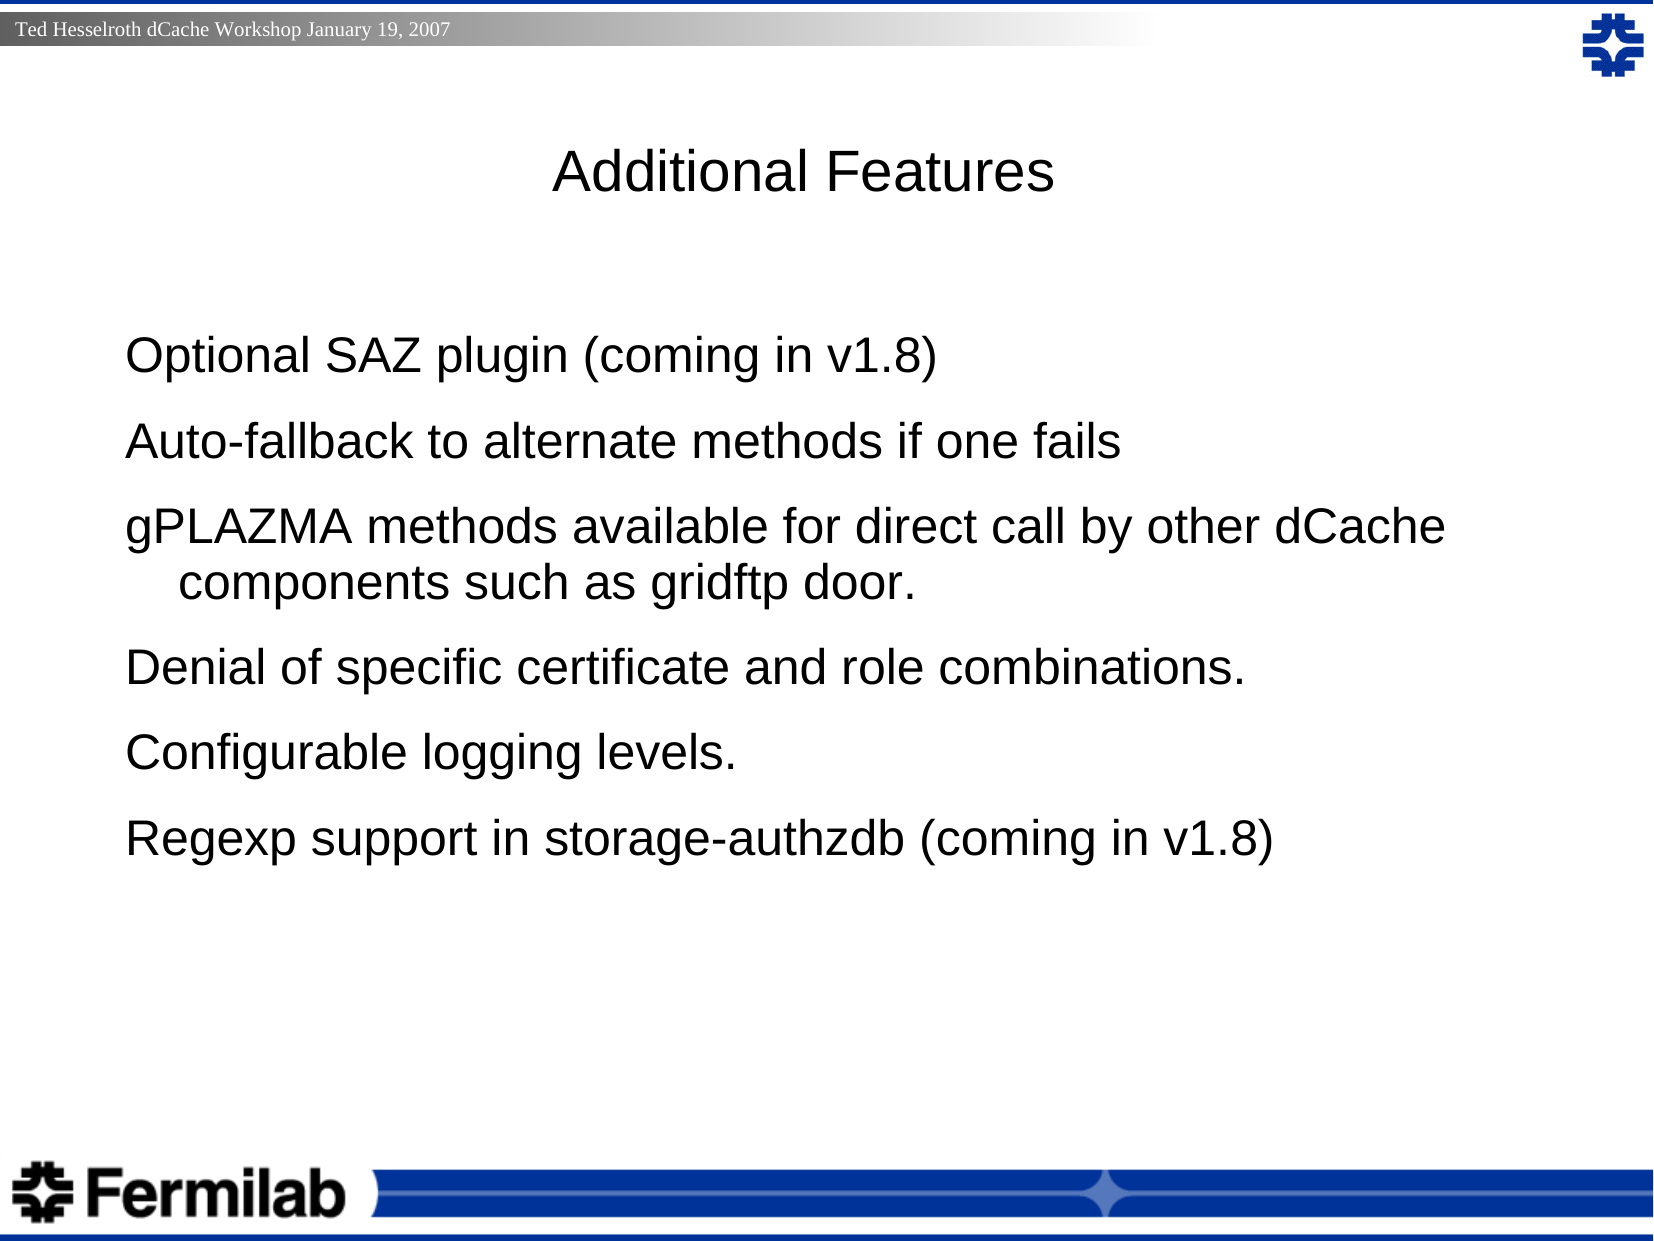

# Additional Features
Optional SAZ plugin (coming in v1.8)
Auto-fallback to alternate methods if one fails
gPLAZMA methods available for direct call by other dCache components such as gridftp door.
Denial of specific certificate and role combinations.
Configurable logging levels.
Regexp support in storage-authzdb (coming in v1.8)